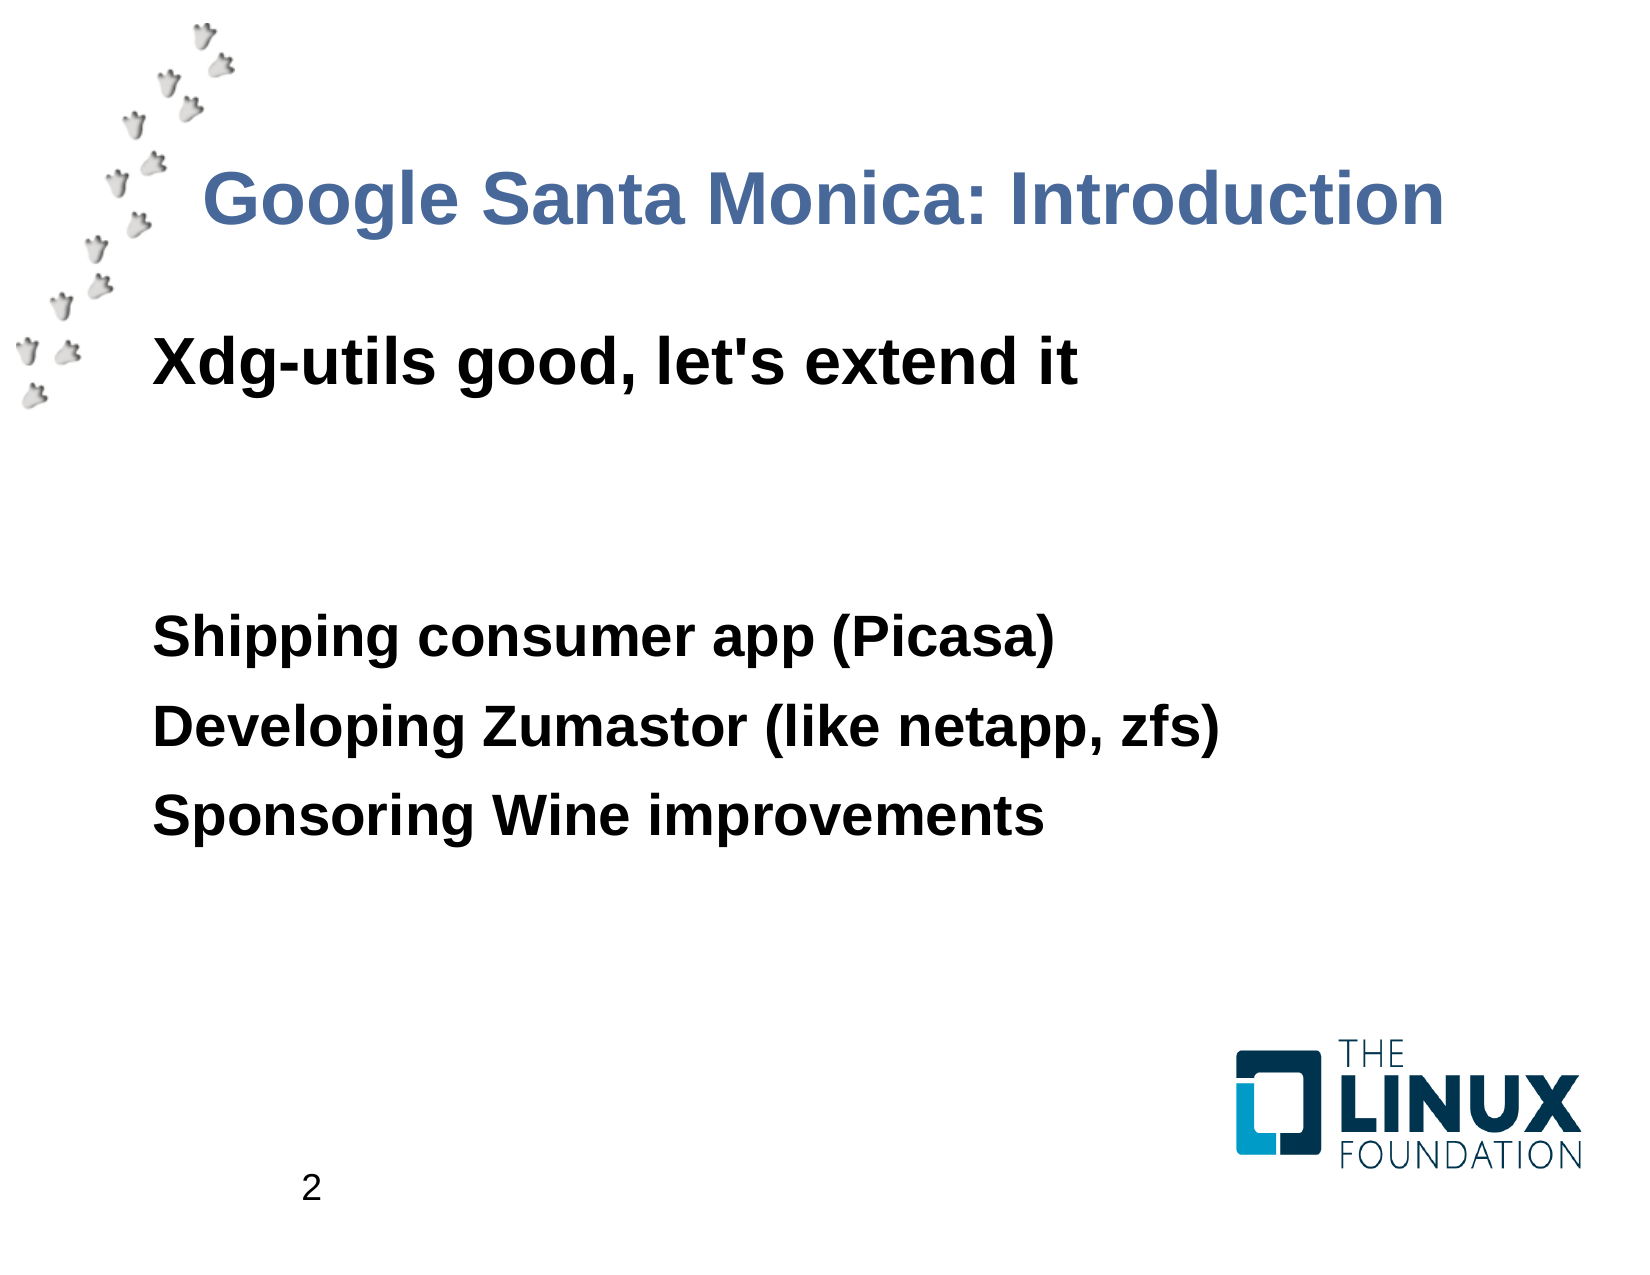

# Google Santa Monica: Introduction
Xdg-utils good, let's extend it
Shipping consumer app (Picasa)
Developing Zumastor (like netapp, zfs)
Sponsoring Wine improvements